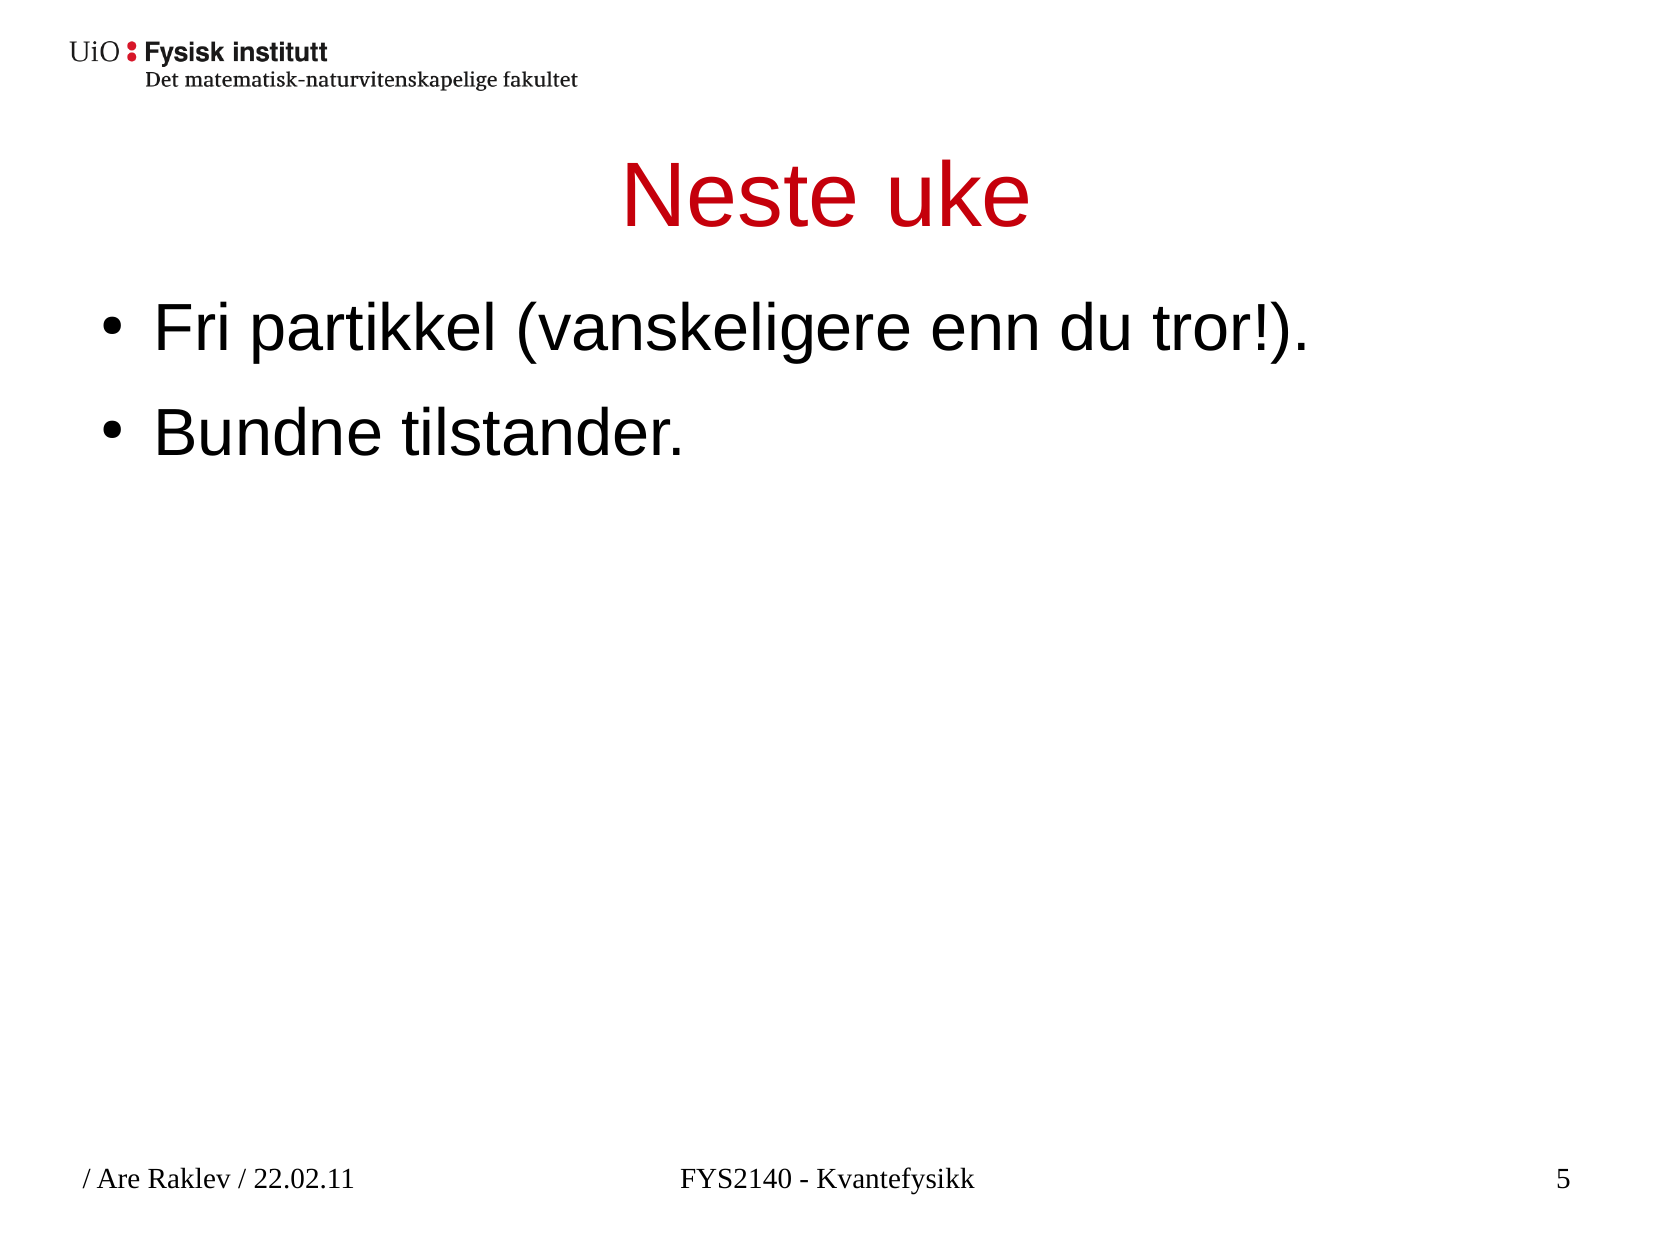

# Neste uke
Fri partikkel (vanskeligere enn du tror!).
Bundne tilstander.
/ Are Raklev / 22.02.11
FYS2140 - Kvantefysikk
5